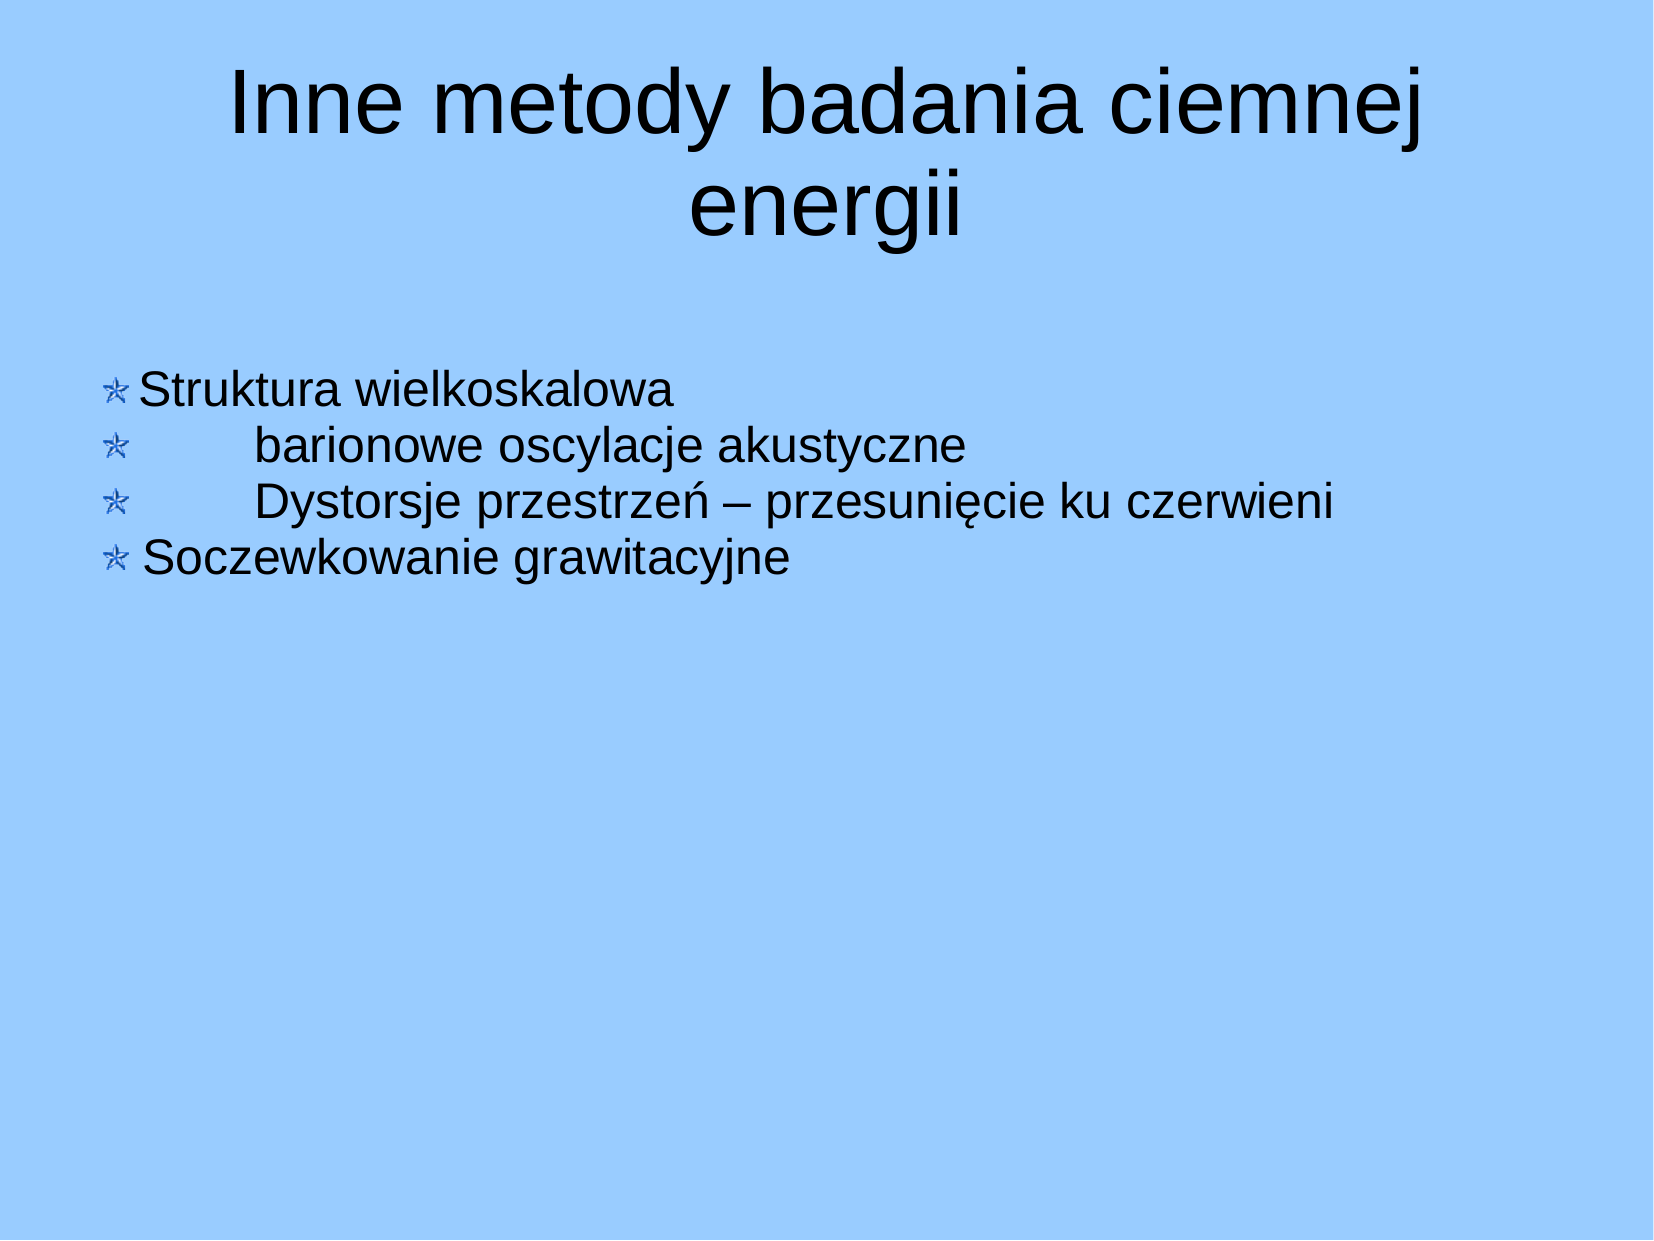

# Inne metody badania ciemnej energii
 Struktura wielkoskalowa
 barionowe oscylacje akustyczne
 Dystorsje przestrzeń – przesunięcie ku czerwieni
 Soczewkowanie grawitacyjne